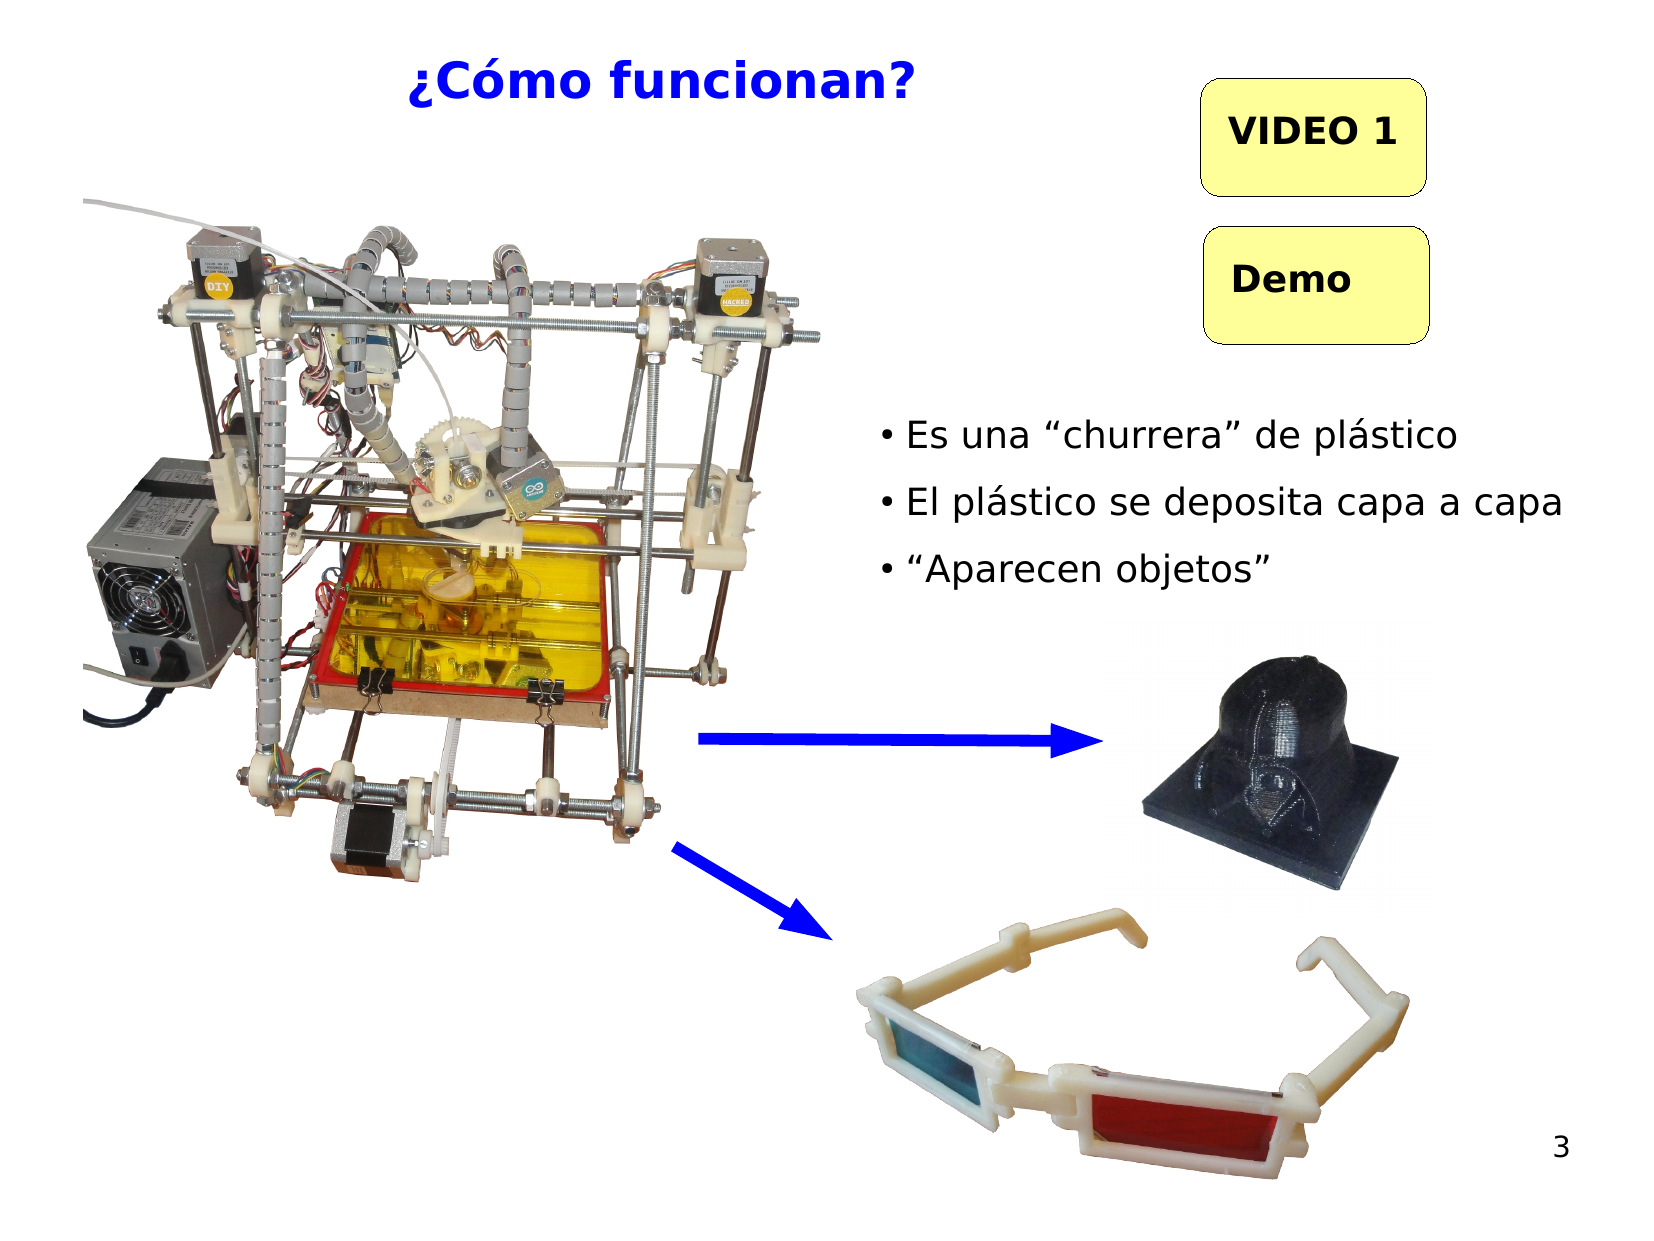

¿Cómo funcionan?
VIDEO 1
Demo
 Es una “churrera” de plástico
 El plástico se deposita capa a capa
 “Aparecen objetos”
3